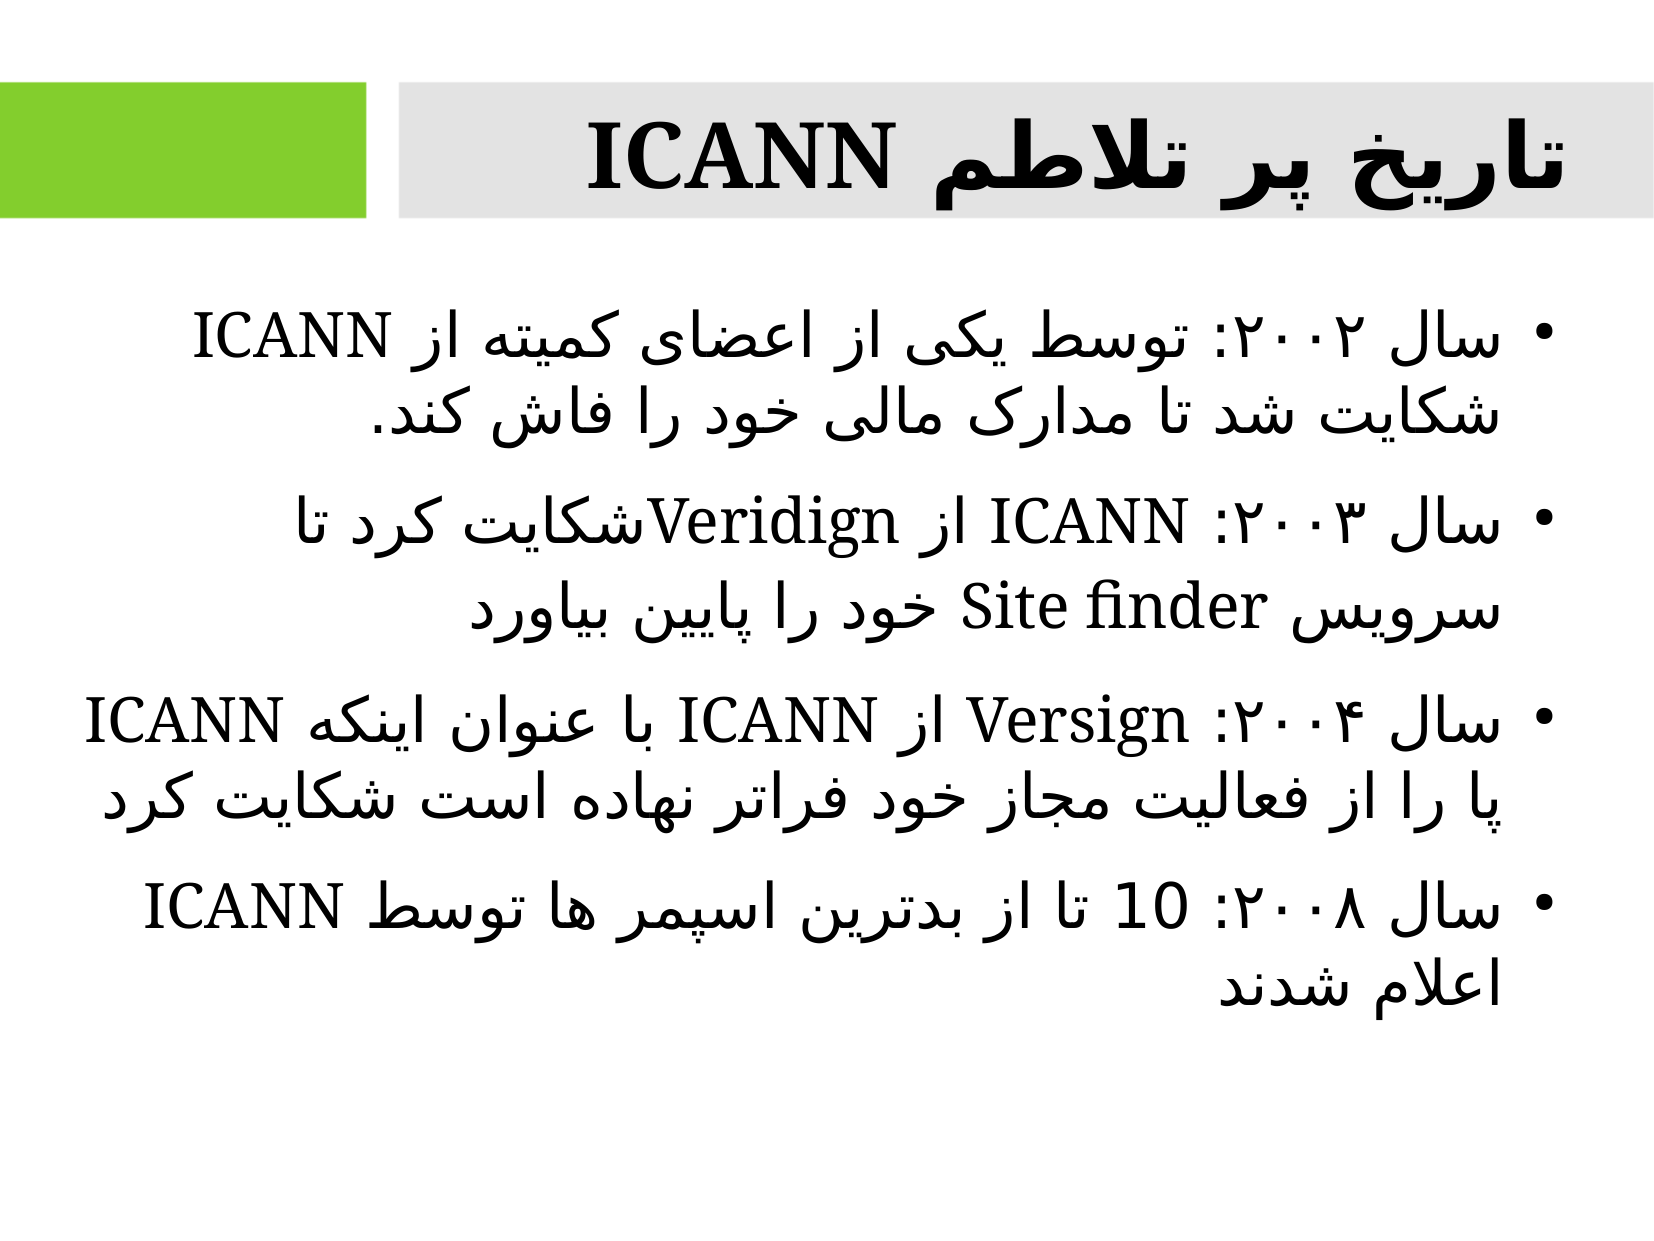

# تاریخ پر تلاطم ICANN
سال ۲۰۰۲: توسط یکی از اعضای کمیته از ICANN شکایت شد تا مدارک مالی خود را فاش کند.
سال ۲۰۰۳: ICANN از Veridignشکایت کرد تا سرویس Site finder خود را پایین بیاورد
سال ۲۰۰۴: Versign از ICANN با عنوان اینکه ICANN پا را از فعالیت مجاز خود فراتر نهاده است شکایت کرد
سال ۲۰۰۸: 10 تا از بدترین اسپمر ها توسط ICANN اعلام شدند